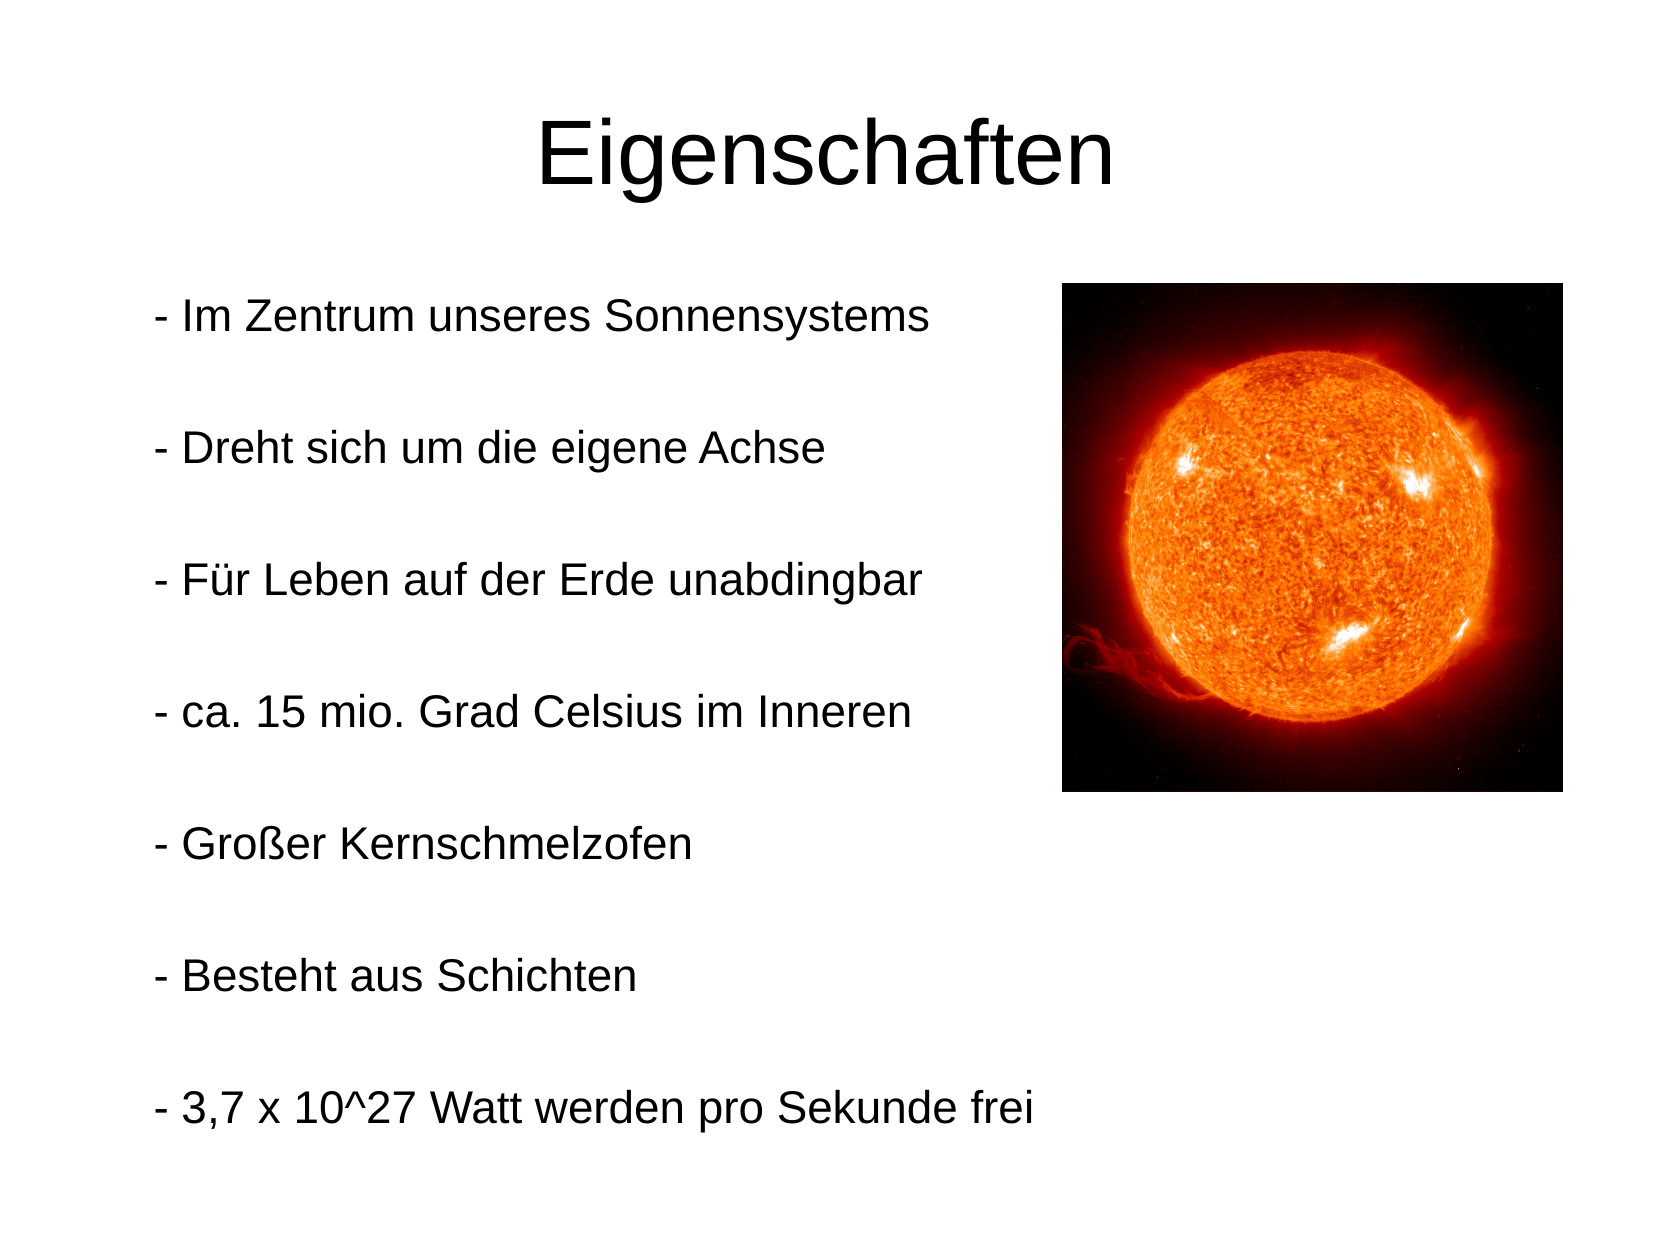

# Eigenschaften
- Im Zentrum unseres Sonnensystems
- Dreht sich um die eigene Achse
- Für Leben auf der Erde unabdingbar
- ca. 15 mio. Grad Celsius im Inneren
- Großer Kernschmelzofen
- Besteht aus Schichten
- 3,7 x 10^27 Watt werden pro Sekunde frei